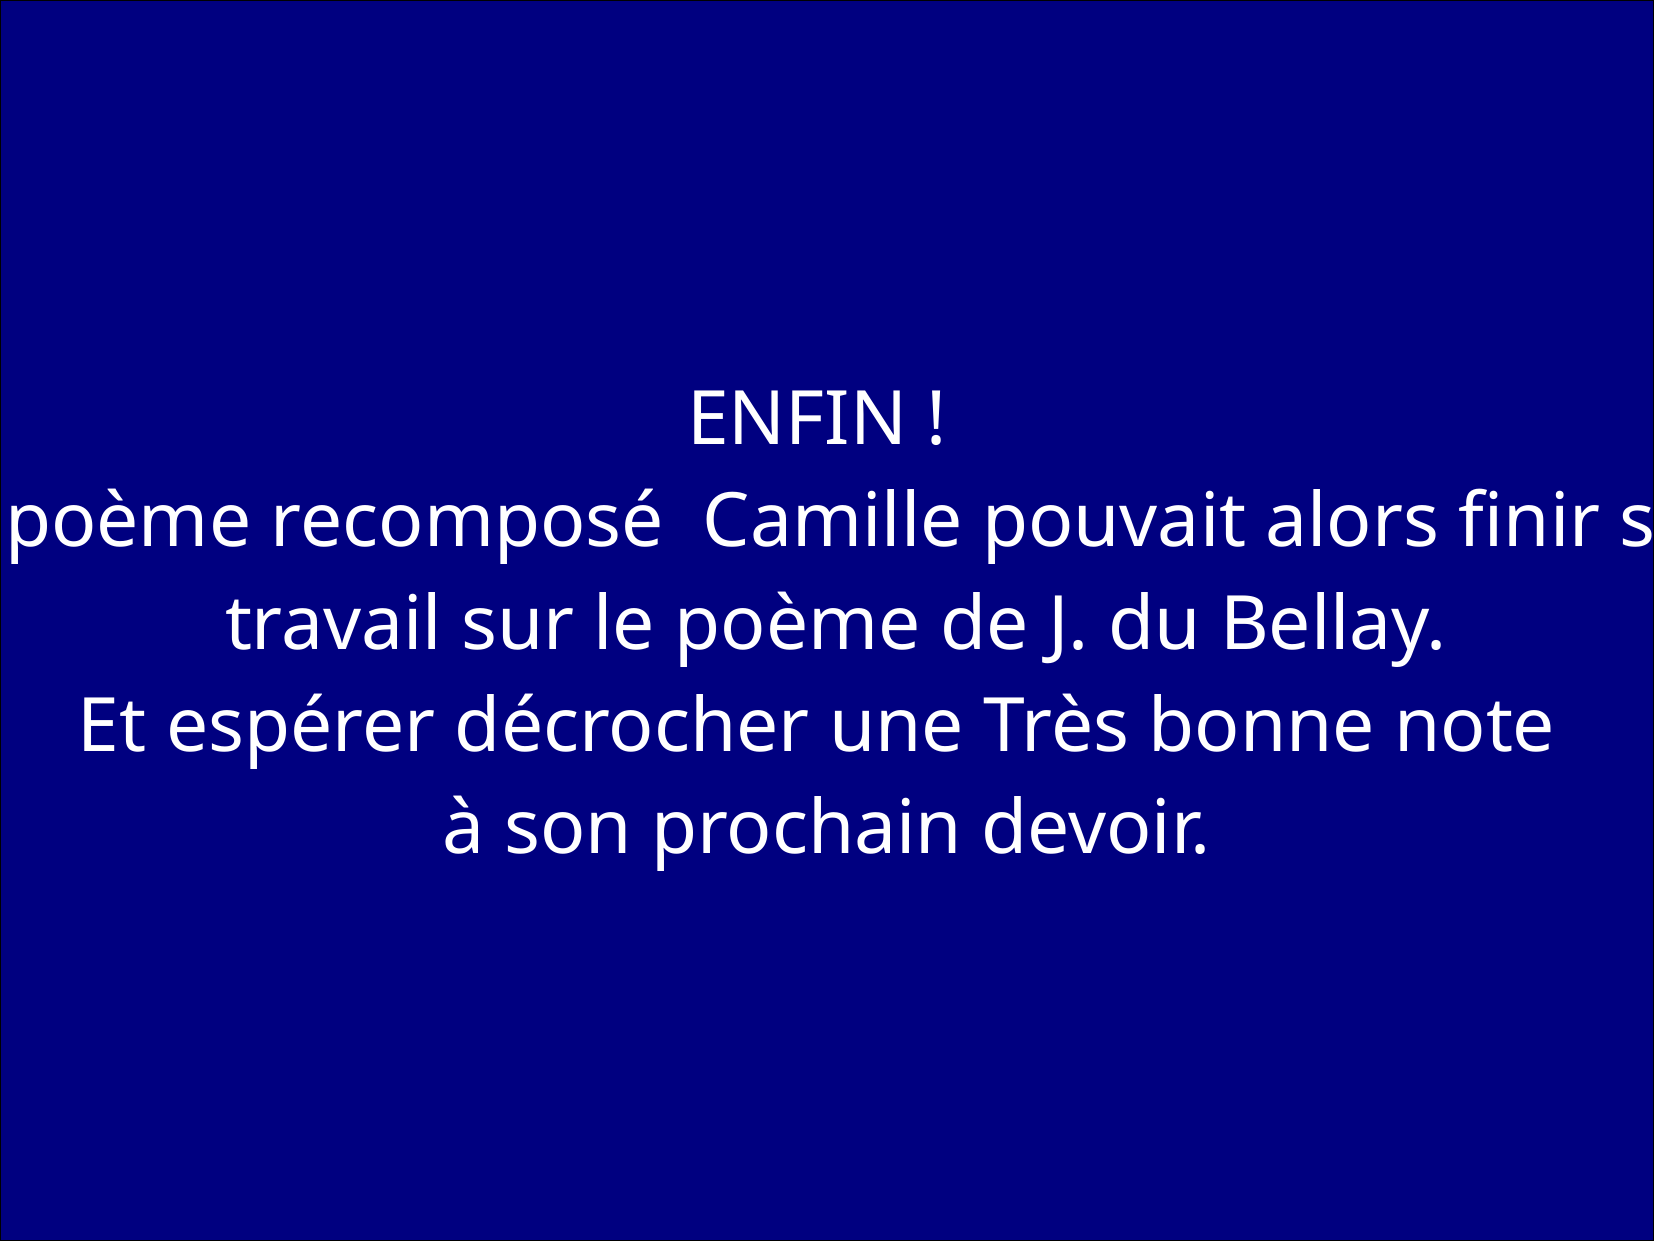

ENFIN !
Le poème recomposé Camille pouvait alors finir son
 travail sur le poème de J. du Bellay.
Et espérer décrocher une Très bonne note
à son prochain devoir.